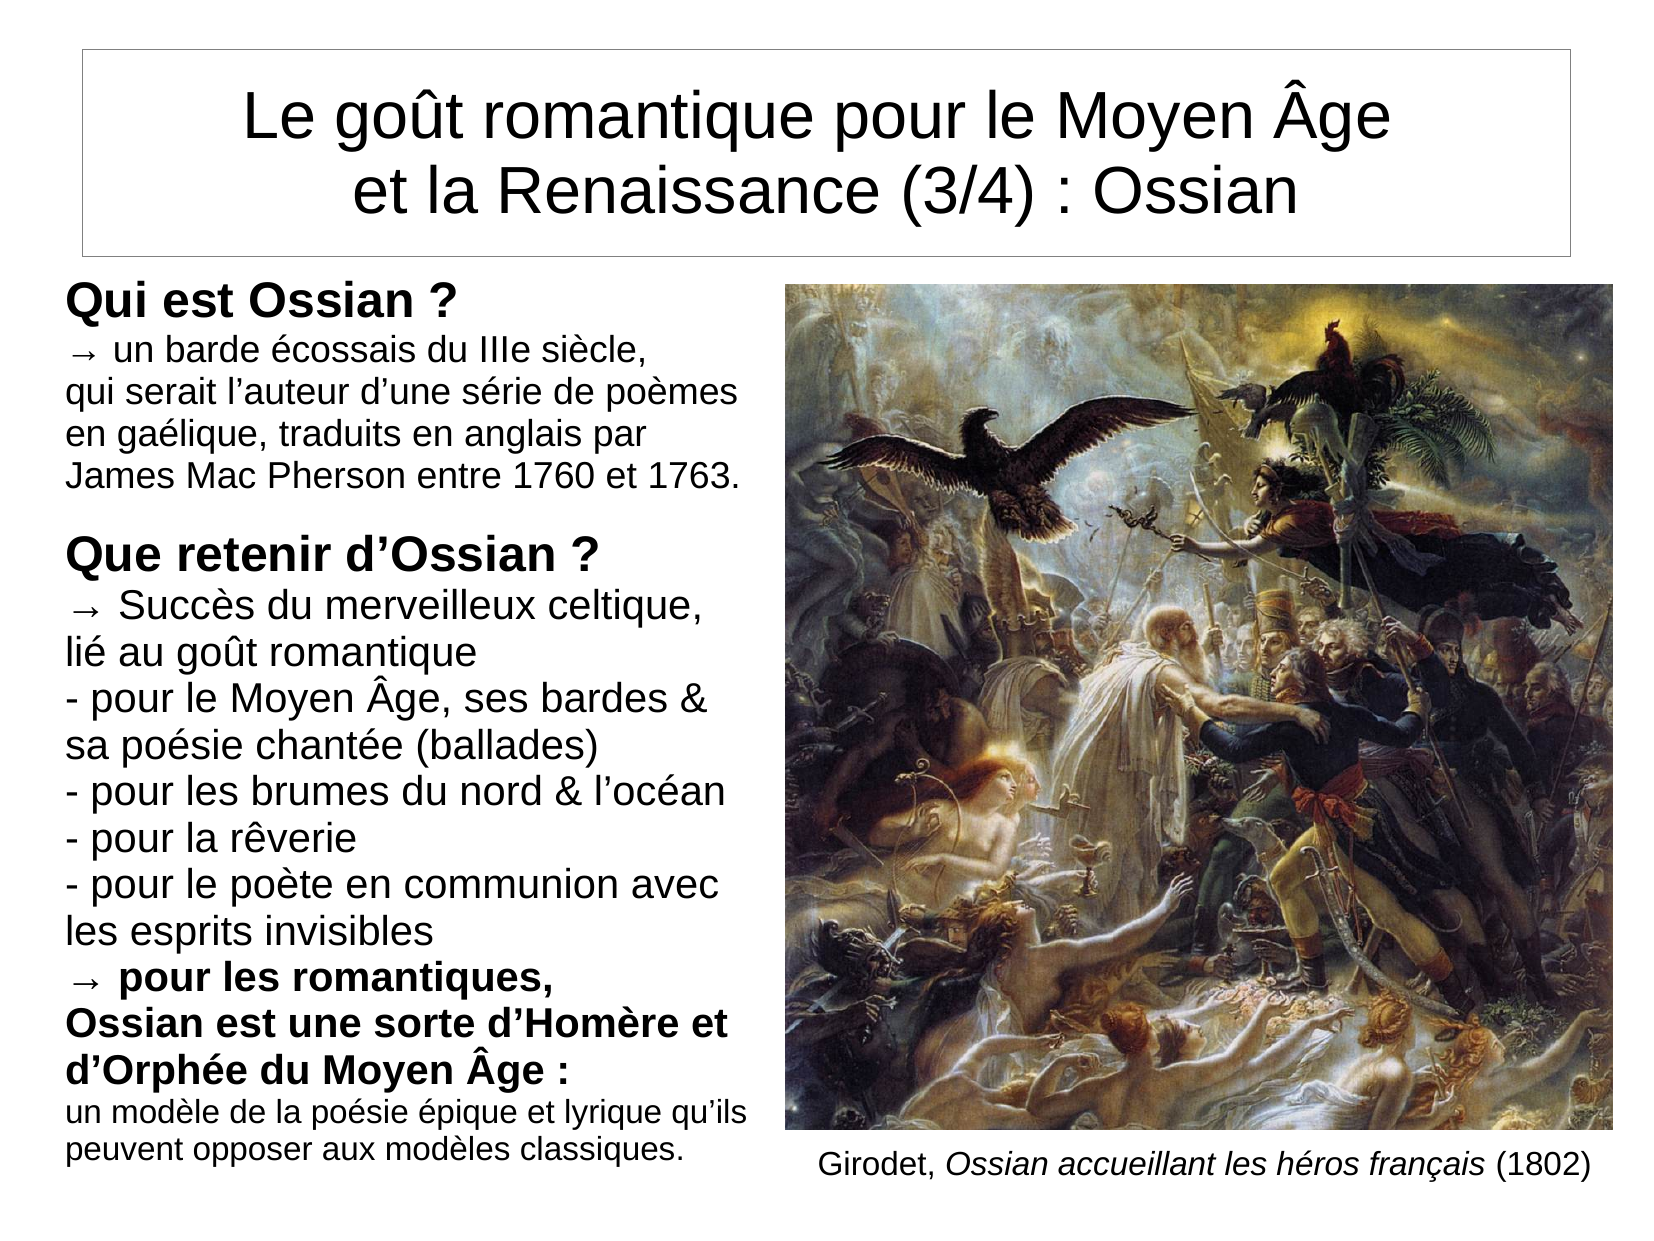

# Le goût romantique pour le Moyen Âge et la Renaissance (3/4) : Ossian
Qui est Ossian ?
→ un barde écossais du IIIe siècle,
qui serait l’auteur d’une série de poèmes en gaélique, traduits en anglais par James Mac Pherson entre 1760 et 1763.
Que retenir d’Ossian ?
→ Succès du merveilleux celtique,
lié au goût romantique
- pour le Moyen Âge, ses bardes & sa poésie chantée (ballades)
- pour les brumes du nord & l’océan
- pour la rêverie
- pour le poète en communion avec les esprits invisibles
→ pour les romantiques,
Ossian est une sorte d’Homère et d’Orphée du Moyen Âge :
un modèle de la poésie épique et lyrique qu’ils peuvent opposer aux modèles classiques.
Girodet, Ossian accueillant les héros français (1802)